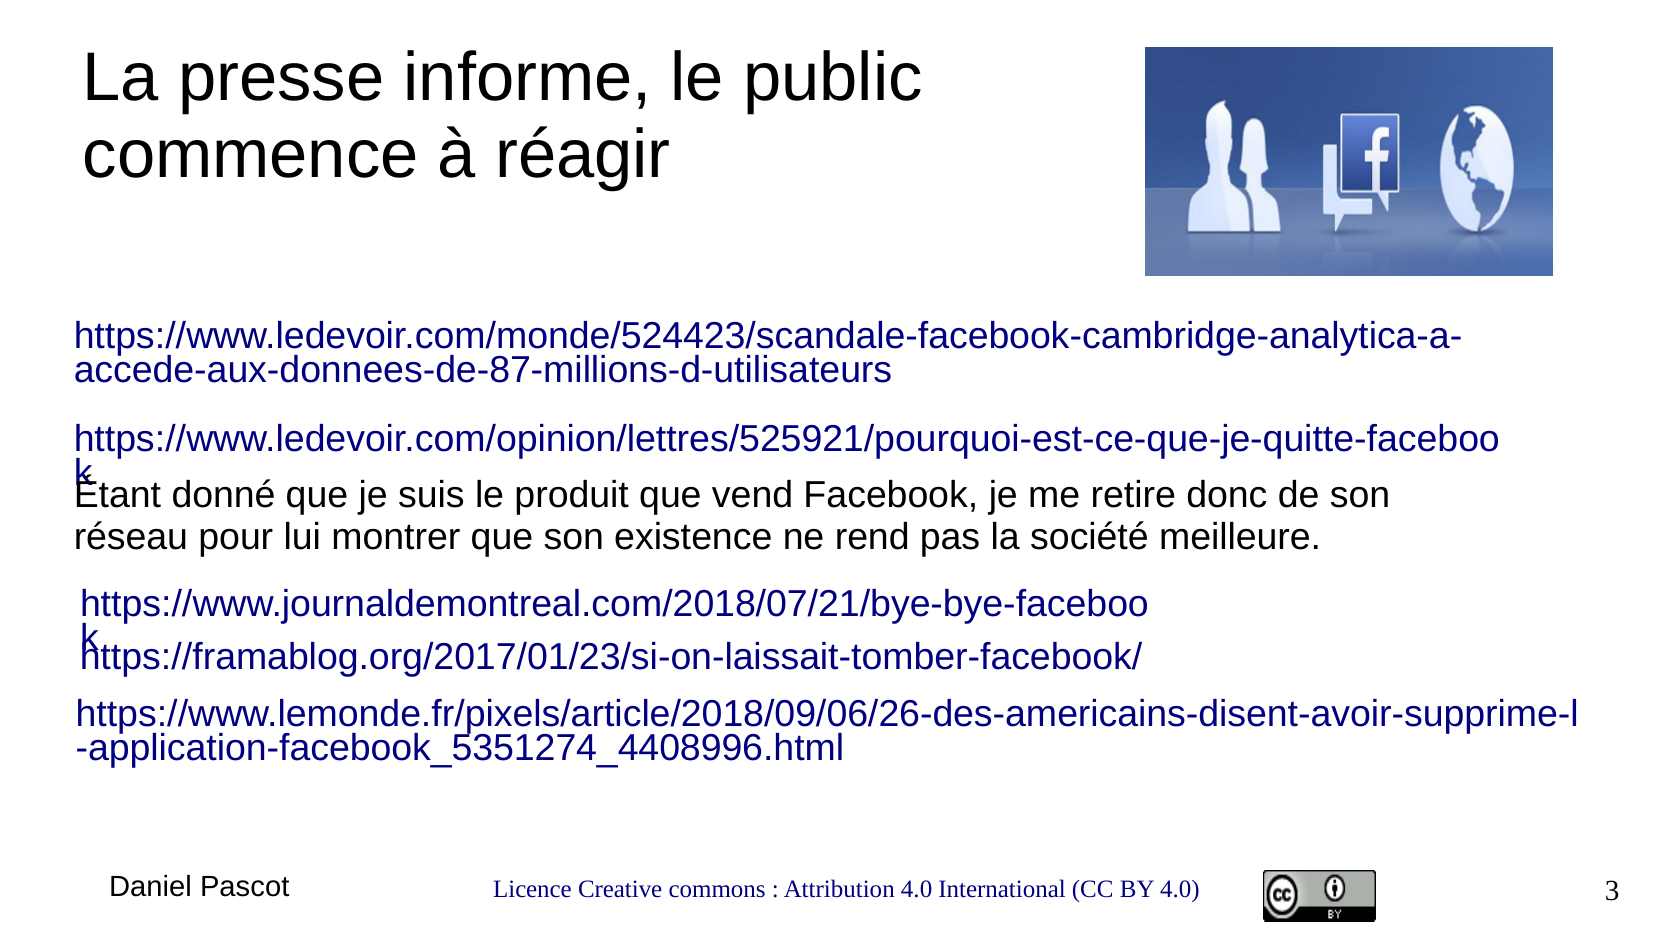

# La presse informe, le public commence à réagir
https://www.ledevoir.com/monde/524423/scandale-facebook-cambridge-analytica-a-accede-aux-donnees-de-87-millions-d-utilisateurs
https://www.ledevoir.com/opinion/lettres/525921/pourquoi-est-ce-que-je-quitte-facebook
Étant donné que je suis le produit que vend Facebook, je me retire donc de son réseau pour lui montrer que son existence ne rend pas la société meilleure.
https://www.journaldemontreal.com/2018/07/21/bye-bye-facebook
https://framablog.org/2017/01/23/si-on-laissait-tomber-facebook/
https://www.lemonde.fr/pixels/article/2018/09/06/26-des-americains-disent-avoir-supprime-l-application-facebook_5351274_4408996.html
3